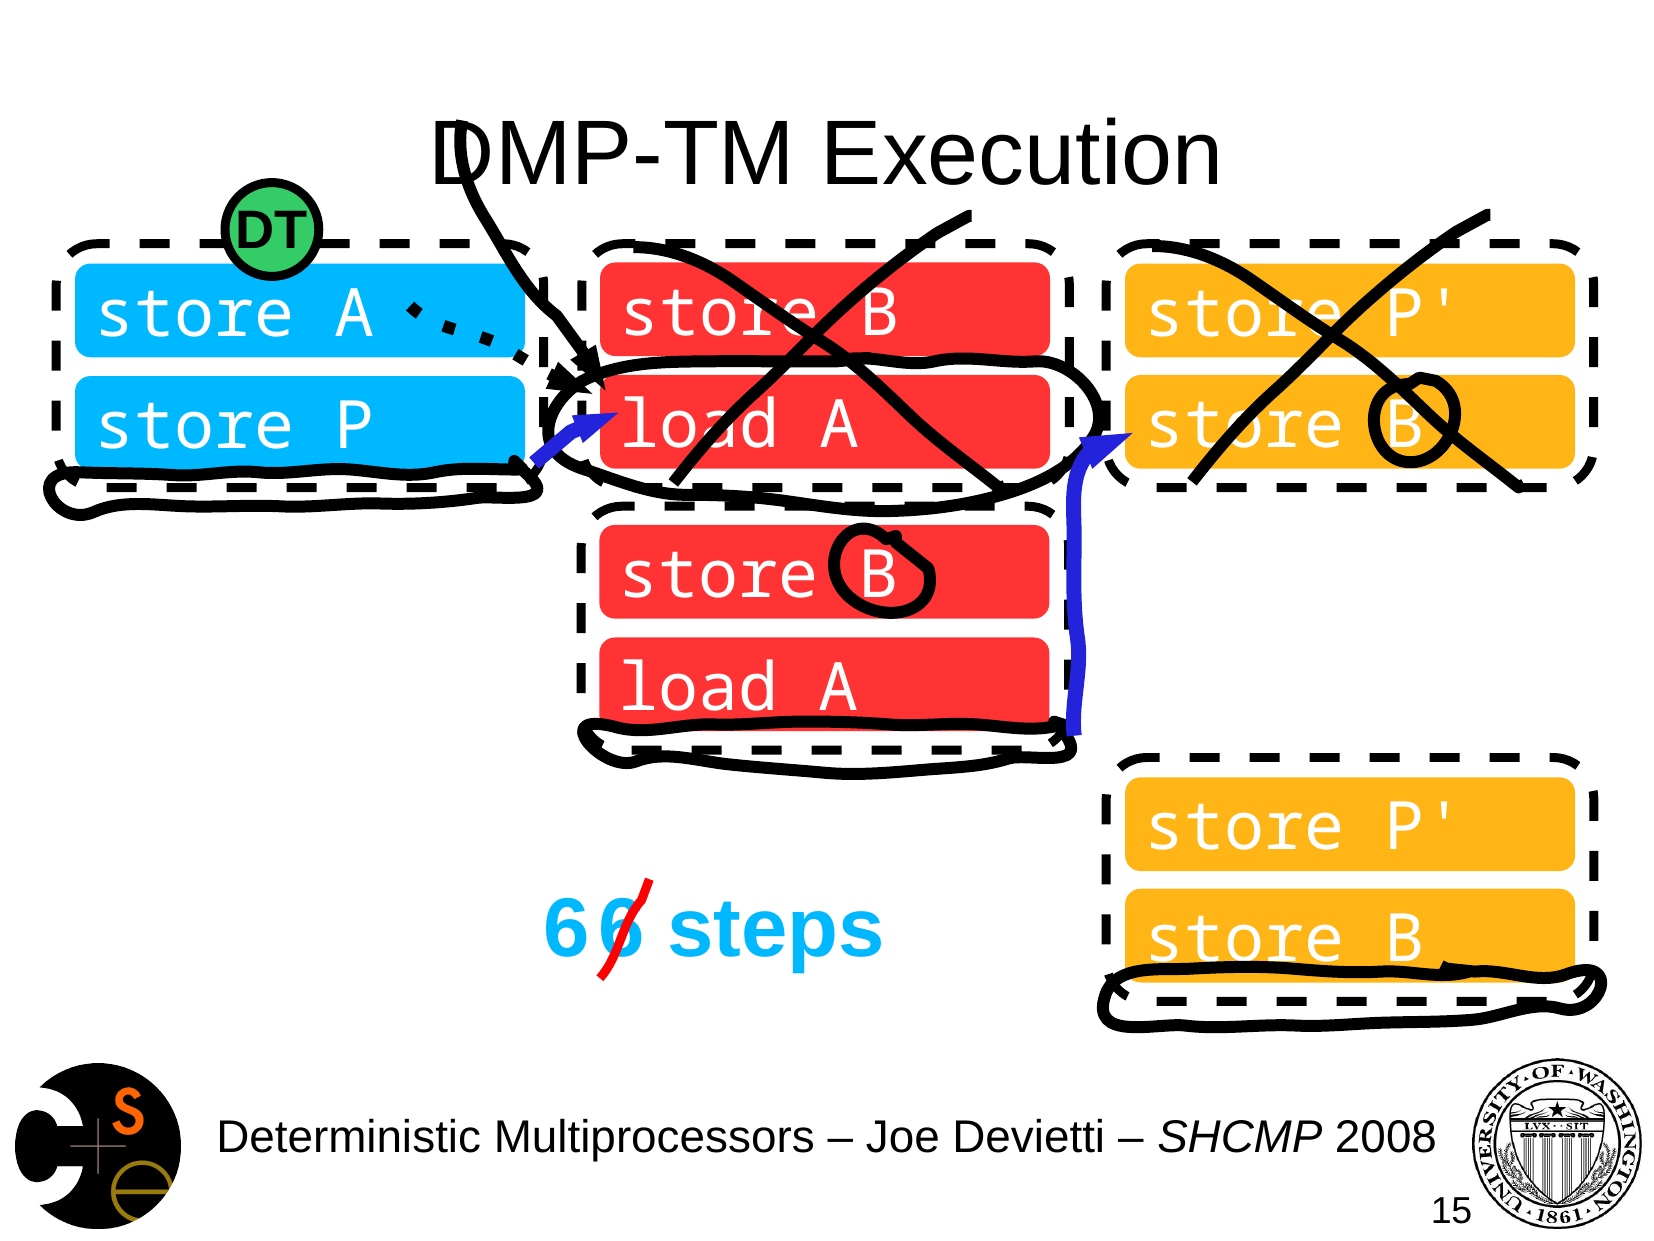

# DMP-TM Execution
DT
store B
store A
store P'
load A
store B
store P
store B
load A
store P'
6
6 steps
store B
15